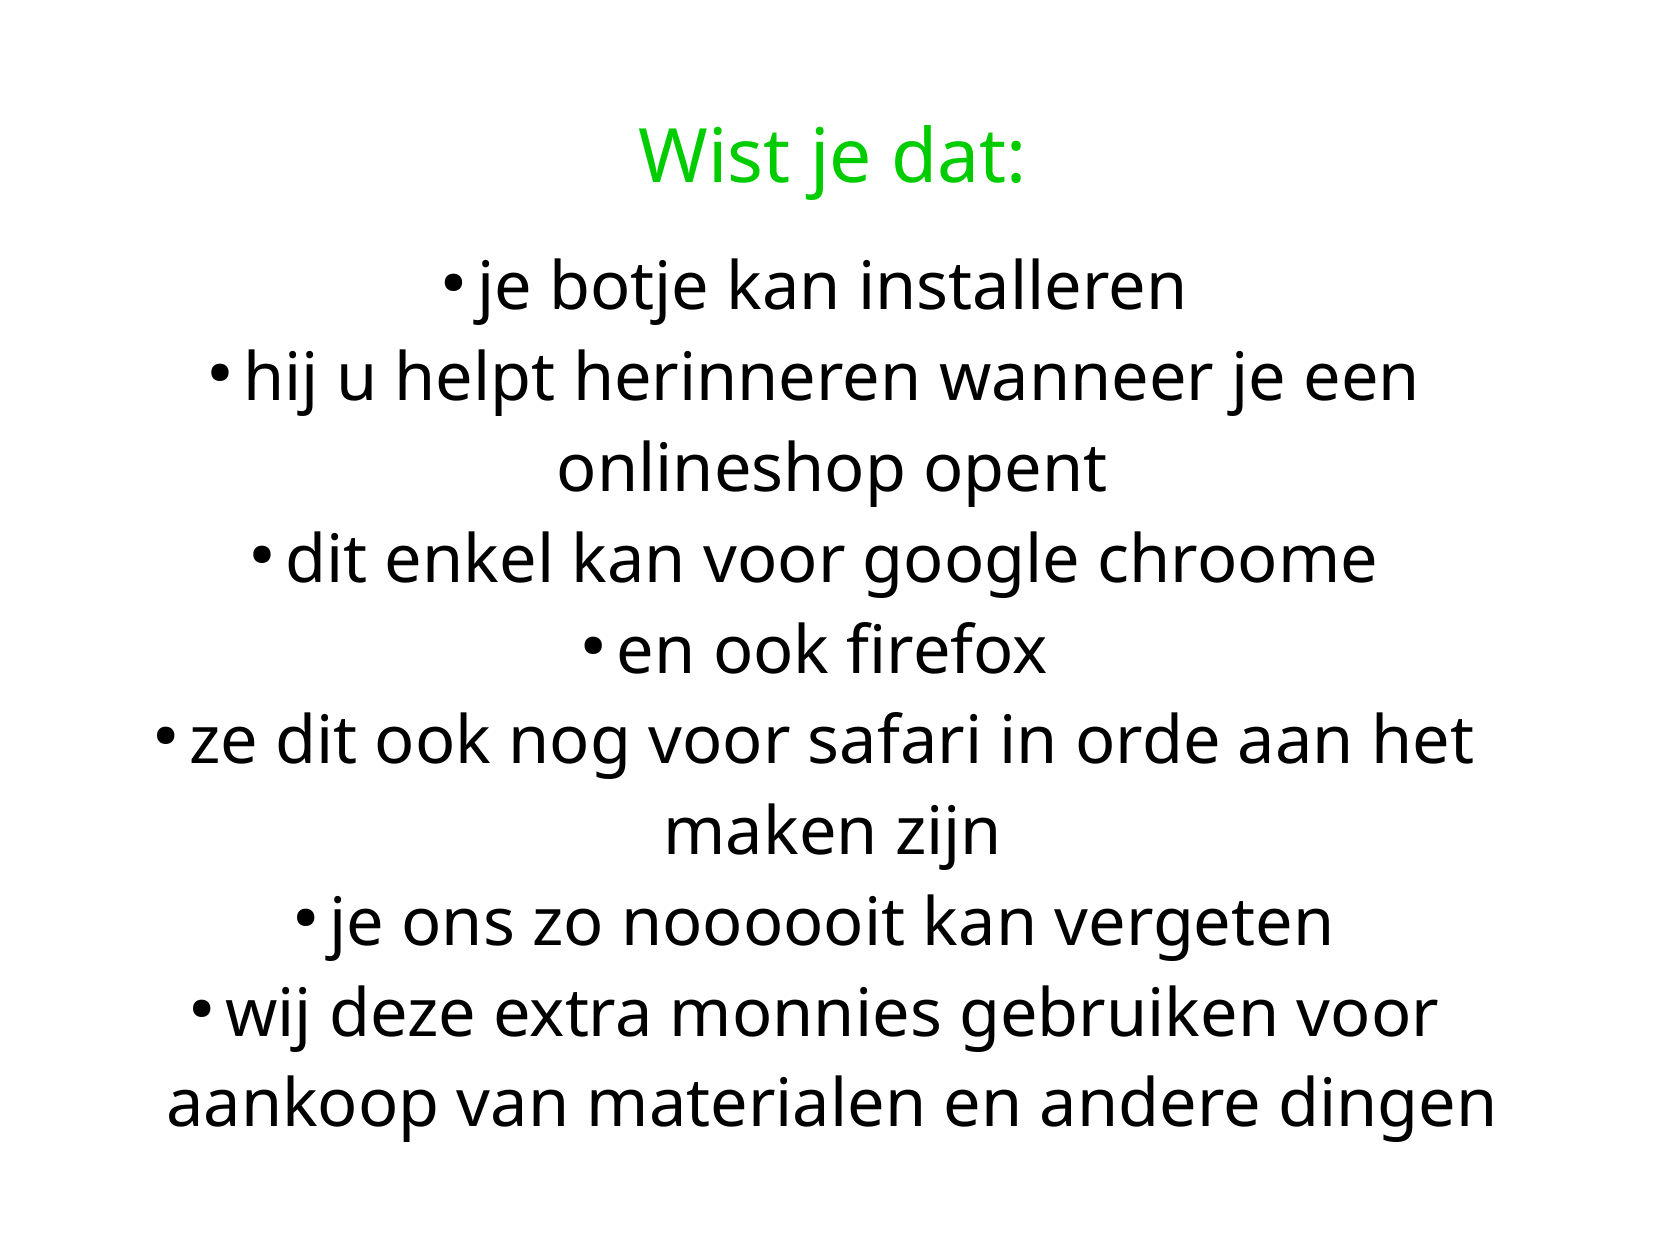

Wist je dat:
# je botje kan installeren
hij u helpt herinneren wanneer je een onlineshop opent
dit enkel kan voor google chroome
en ook firefox
ze dit ook nog voor safari in orde aan het maken zijn
je ons zo noooooit kan vergeten
wij deze extra monnies gebruiken voor aankoop van materialen en andere dingen